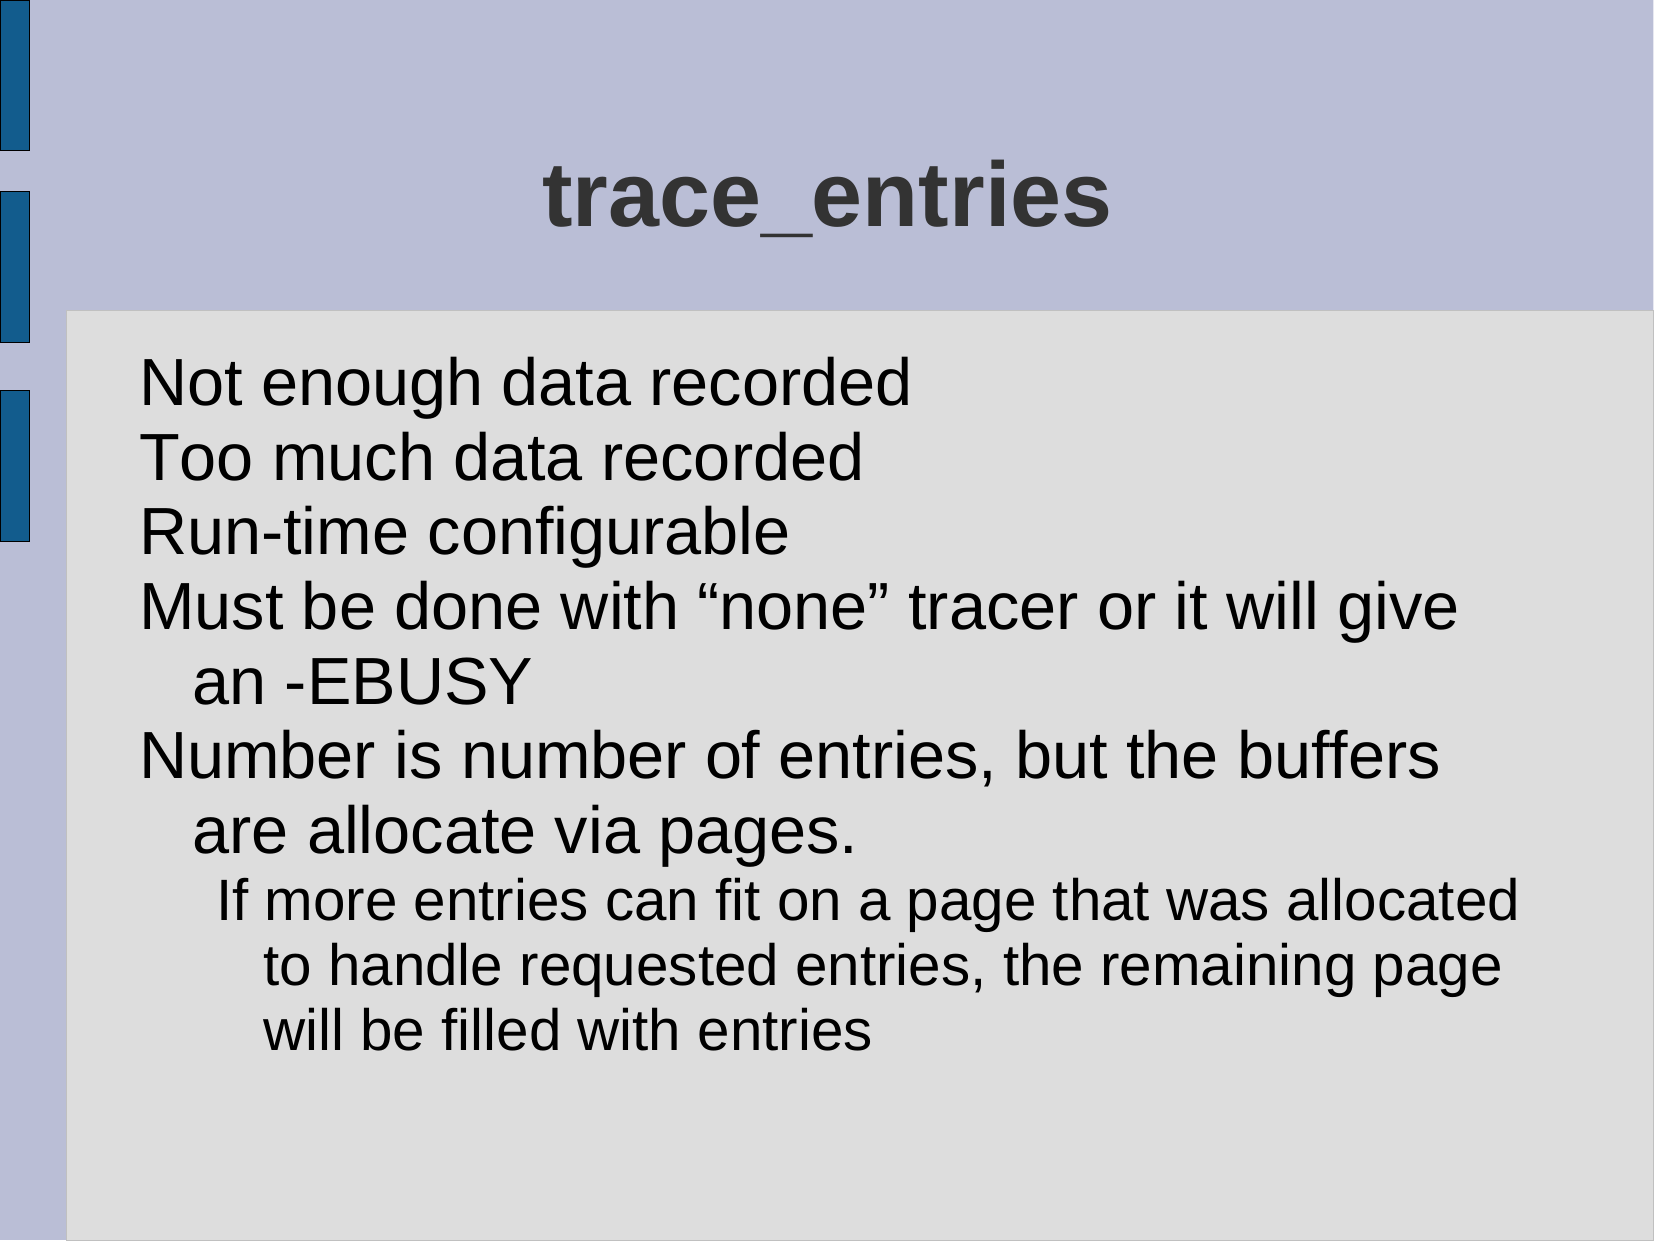

# trace_entries
Not enough data recorded
Too much data recorded
Run-time configurable
Must be done with “none” tracer or it will give an -EBUSY
Number is number of entries, but the buffers are allocate via pages.
If more entries can fit on a page that was allocated to handle requested entries, the remaining page will be filled with entries